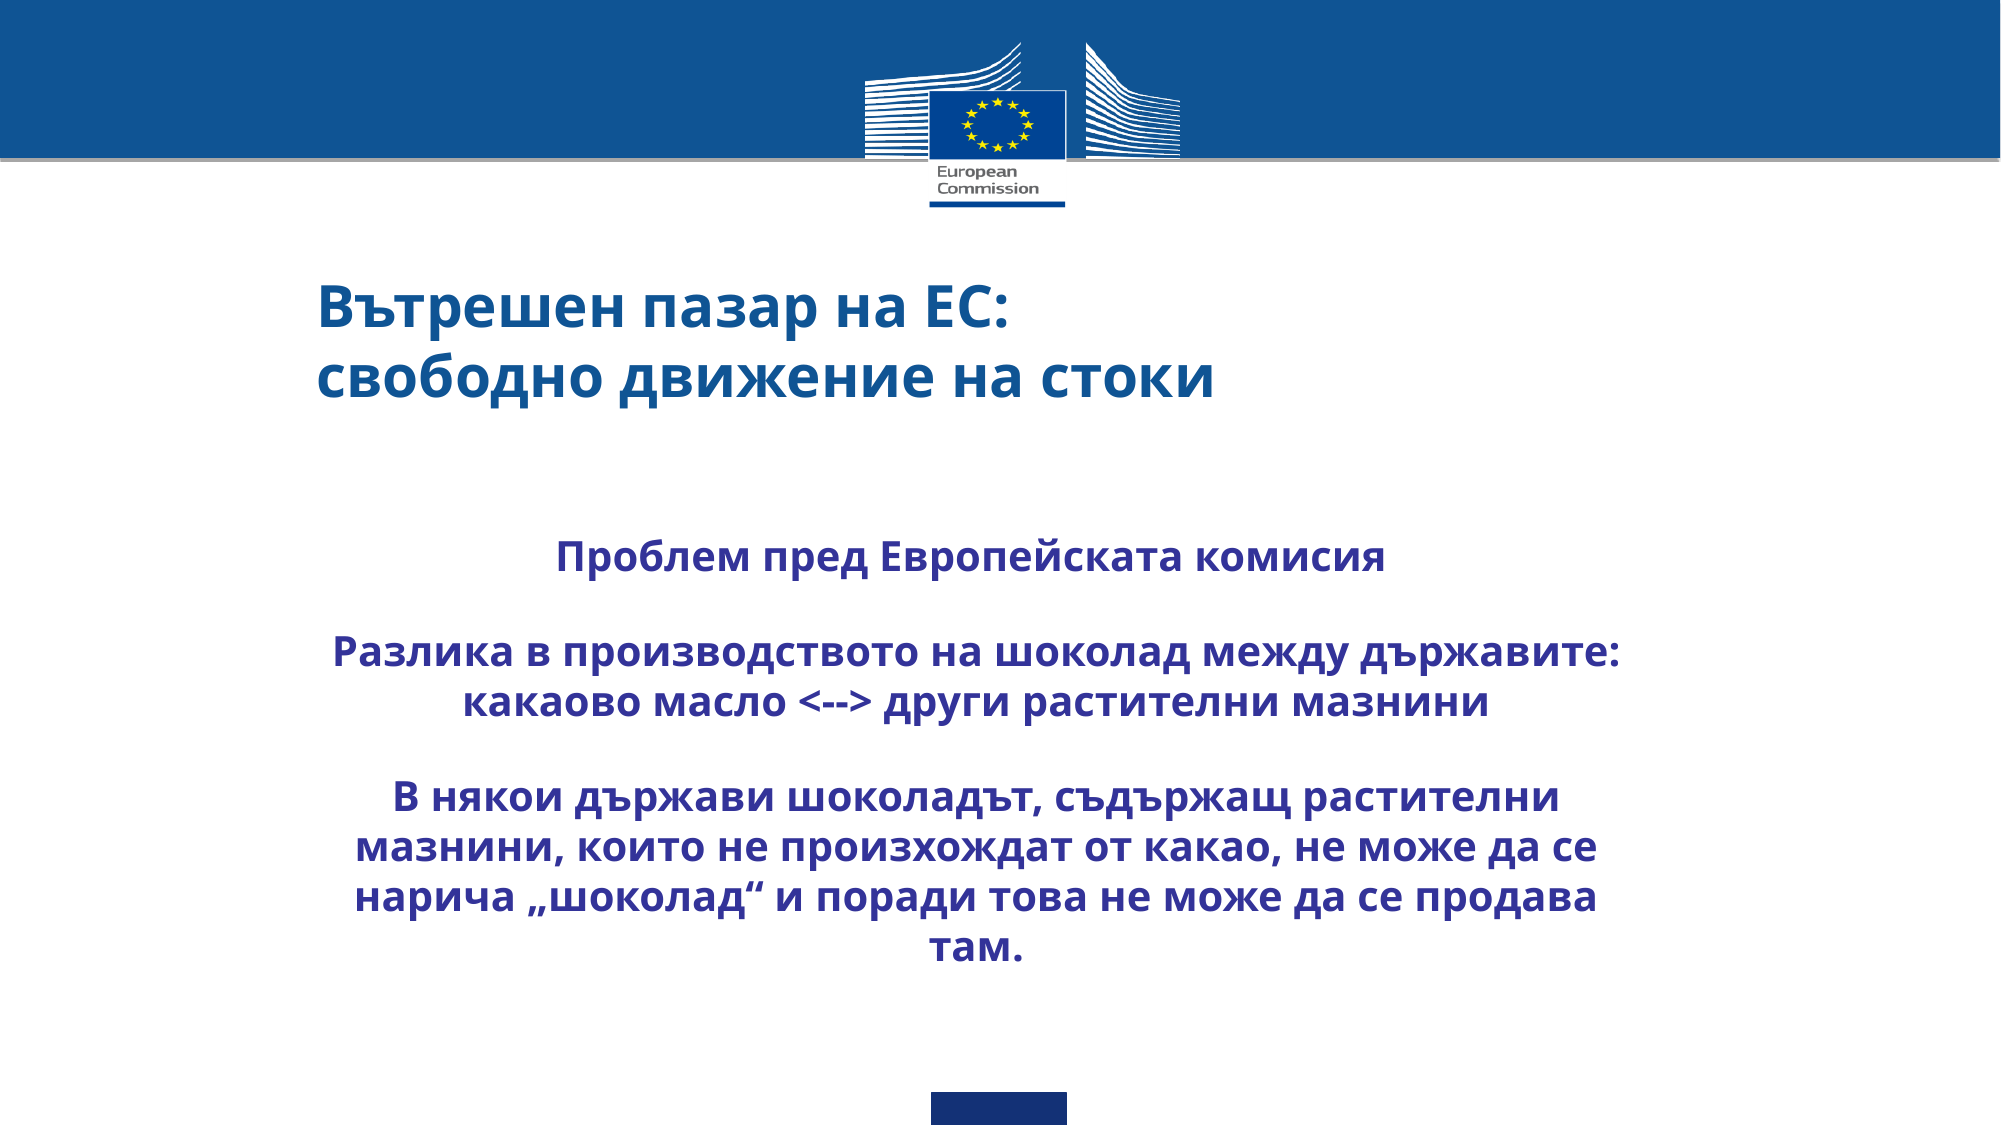

Вътрешен пазар на ЕС:
свободно движение на стоки
Проблем пред Европейската комисия
Разлика в производството на шоколад между държавите:
какаово масло <--> други растителни мазнини
В някои държави шоколадът, съдържащ растителни мазнини, които не произхождат от какао, не може да се нарича „шоколад“ и поради това не може да се продава там.